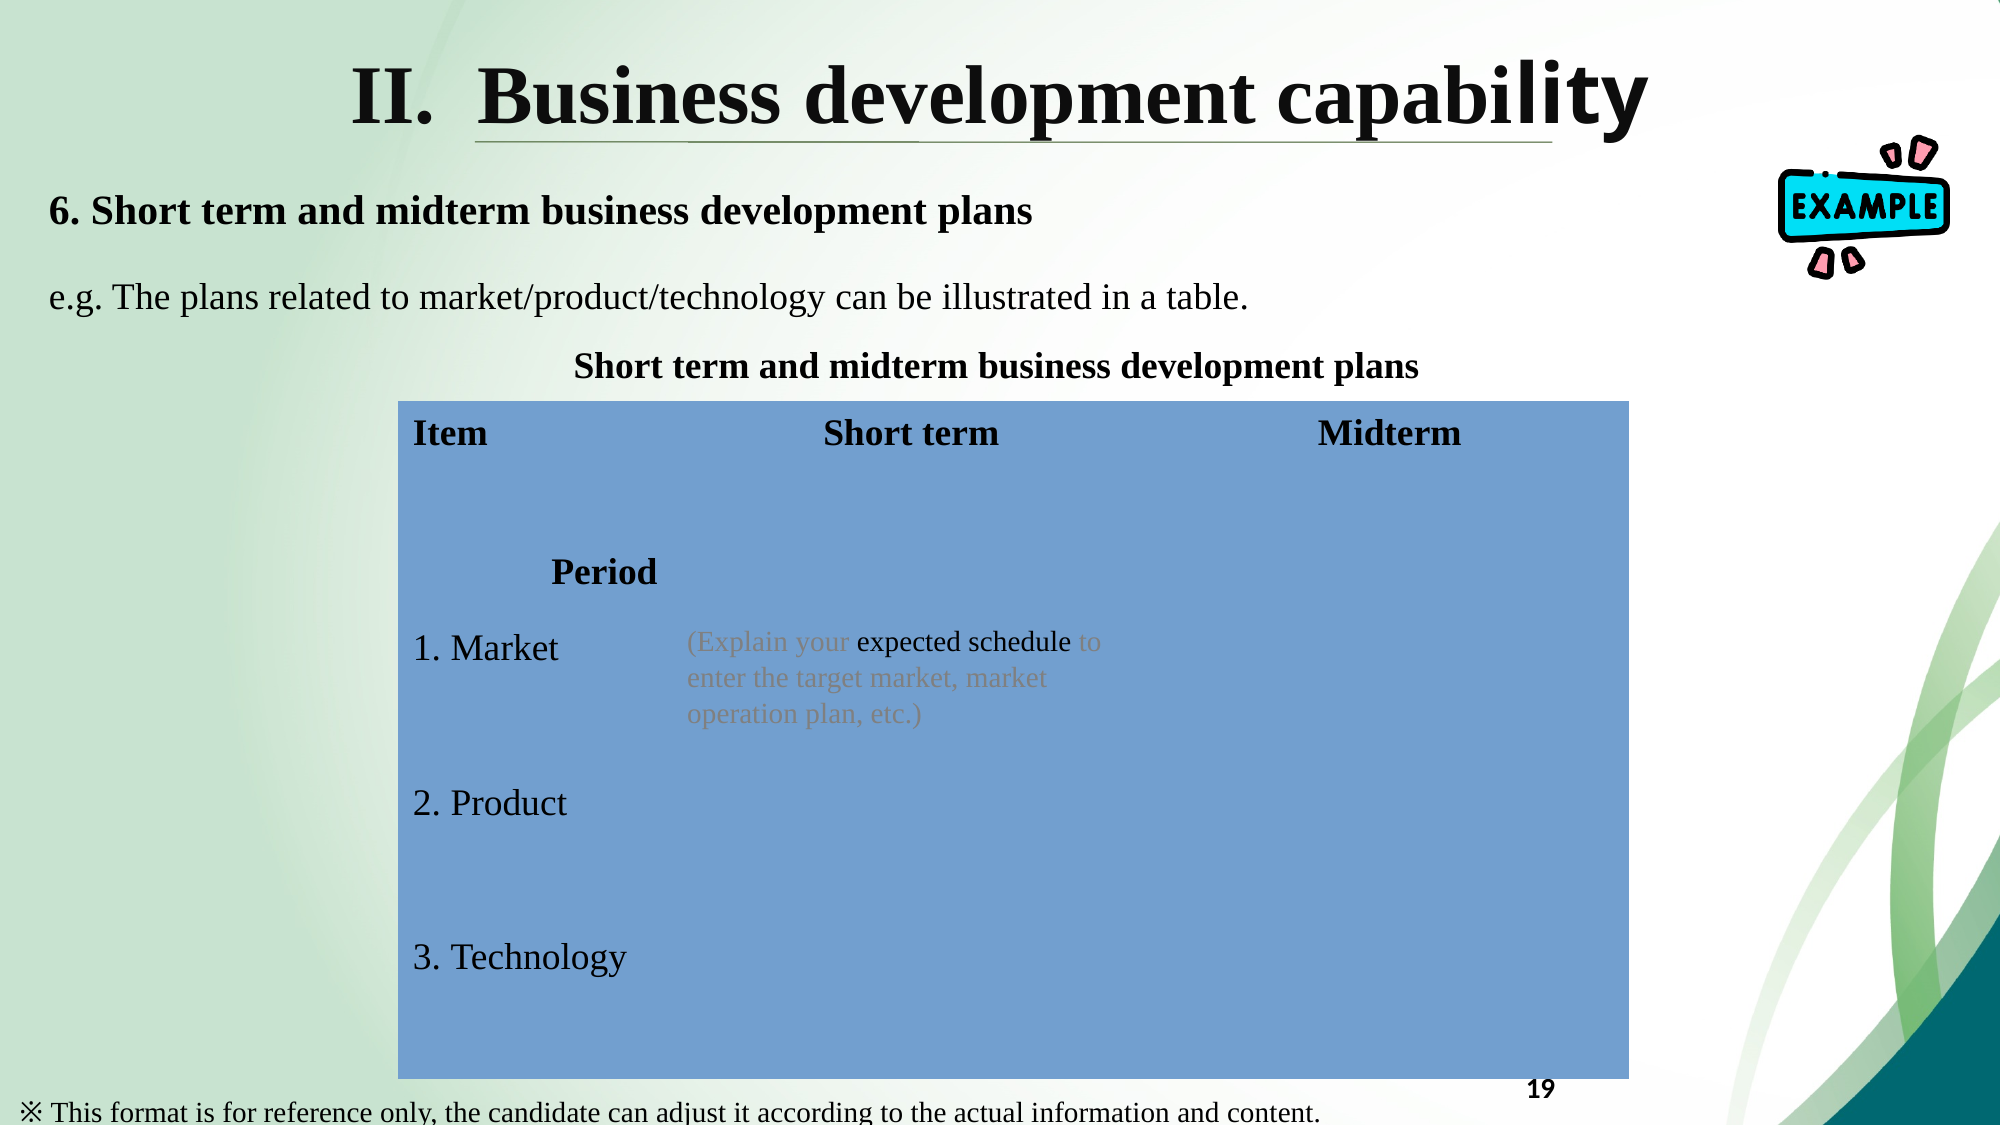

# II. Business development capability
6. Short term and midterm business development plans
e.g. The plans related to market/product/technology can be illustrated in a table.
Short term and midterm business development plans
| Item Period | Short term | Midterm |
| --- | --- | --- |
| 1. Market | (Explain your expected schedule to enter the target market, market operation plan, etc.) | |
| 2. Product | | |
| 3. Technology | | |
19
※ This format is for reference only, the candidate can adjust it according to the actual information and content.